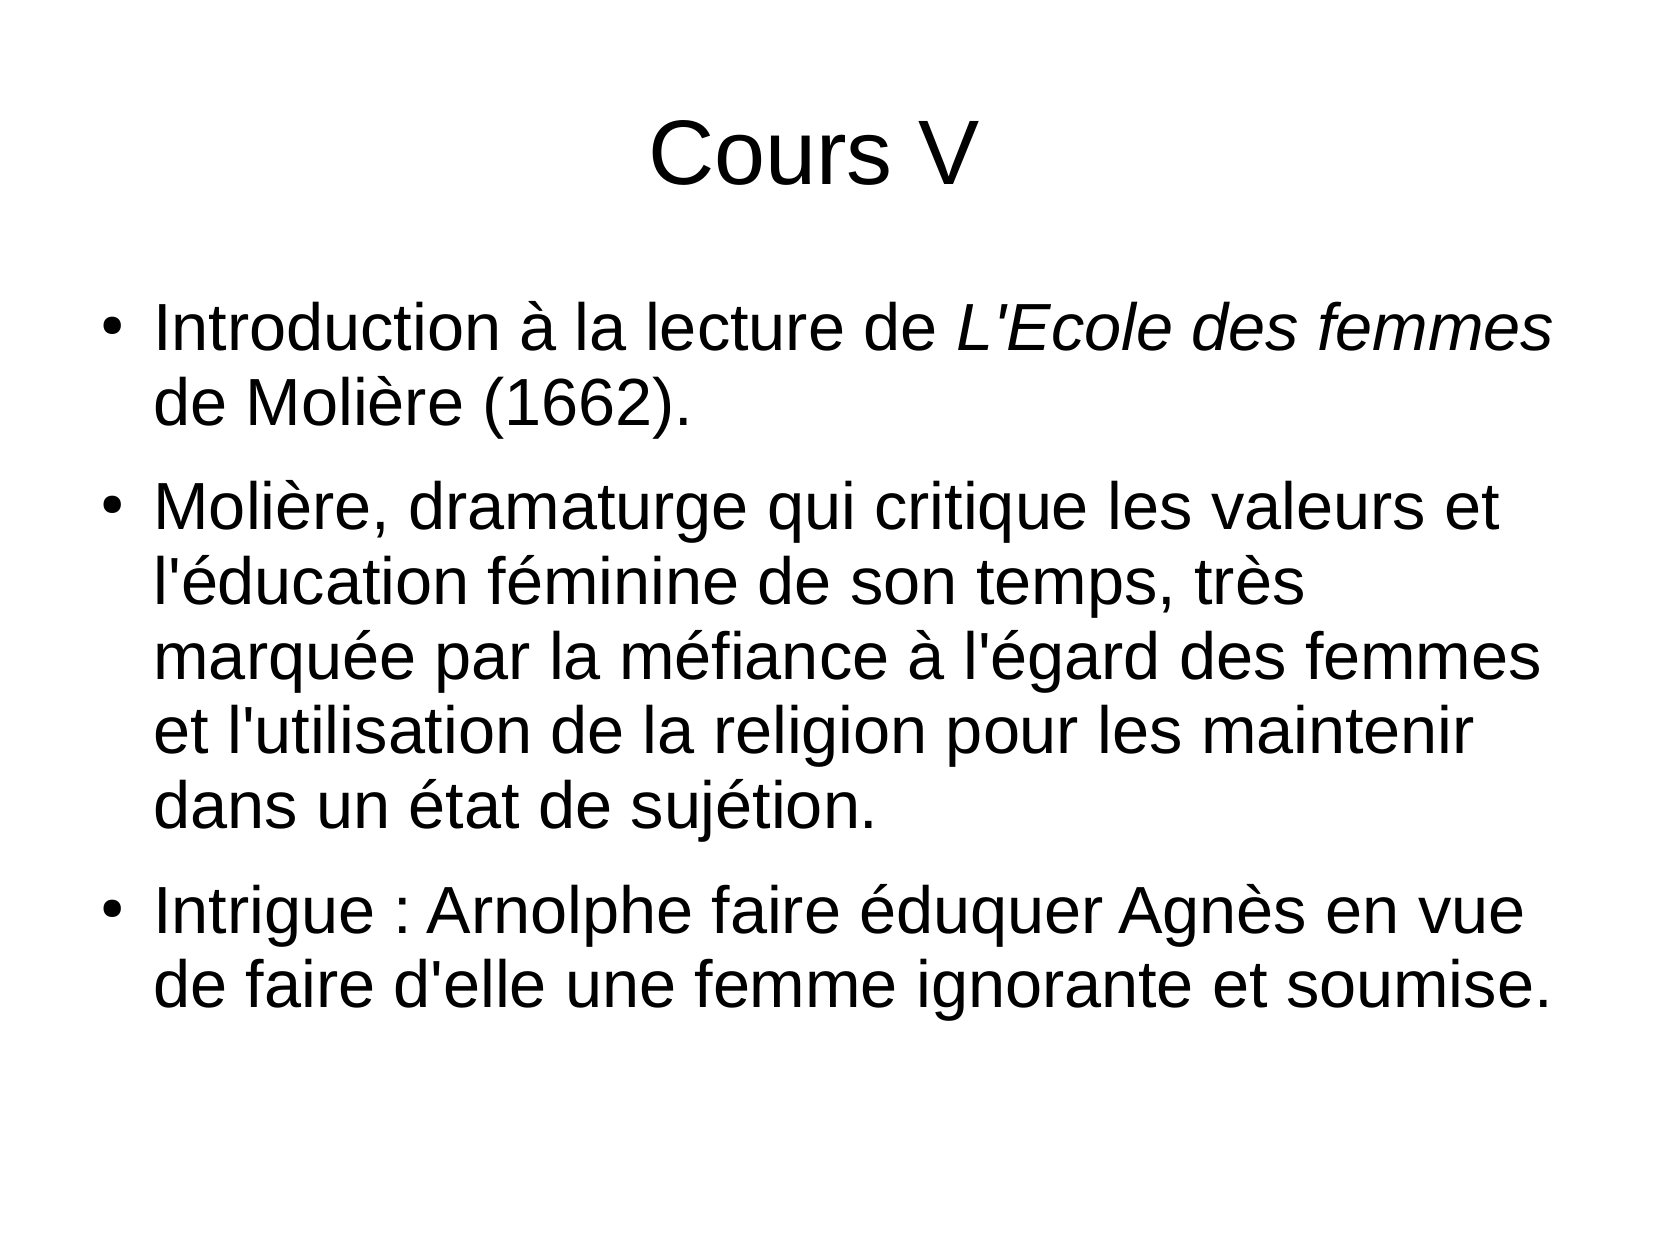

# Cours V
Introduction à la lecture de L'Ecole des femmes de Molière (1662).
Molière, dramaturge qui critique les valeurs et l'éducation féminine de son temps, très marquée par la méfiance à l'égard des femmes et l'utilisation de la religion pour les maintenir dans un état de sujétion.
Intrigue : Arnolphe faire éduquer Agnès en vue de faire d'elle une femme ignorante et soumise.